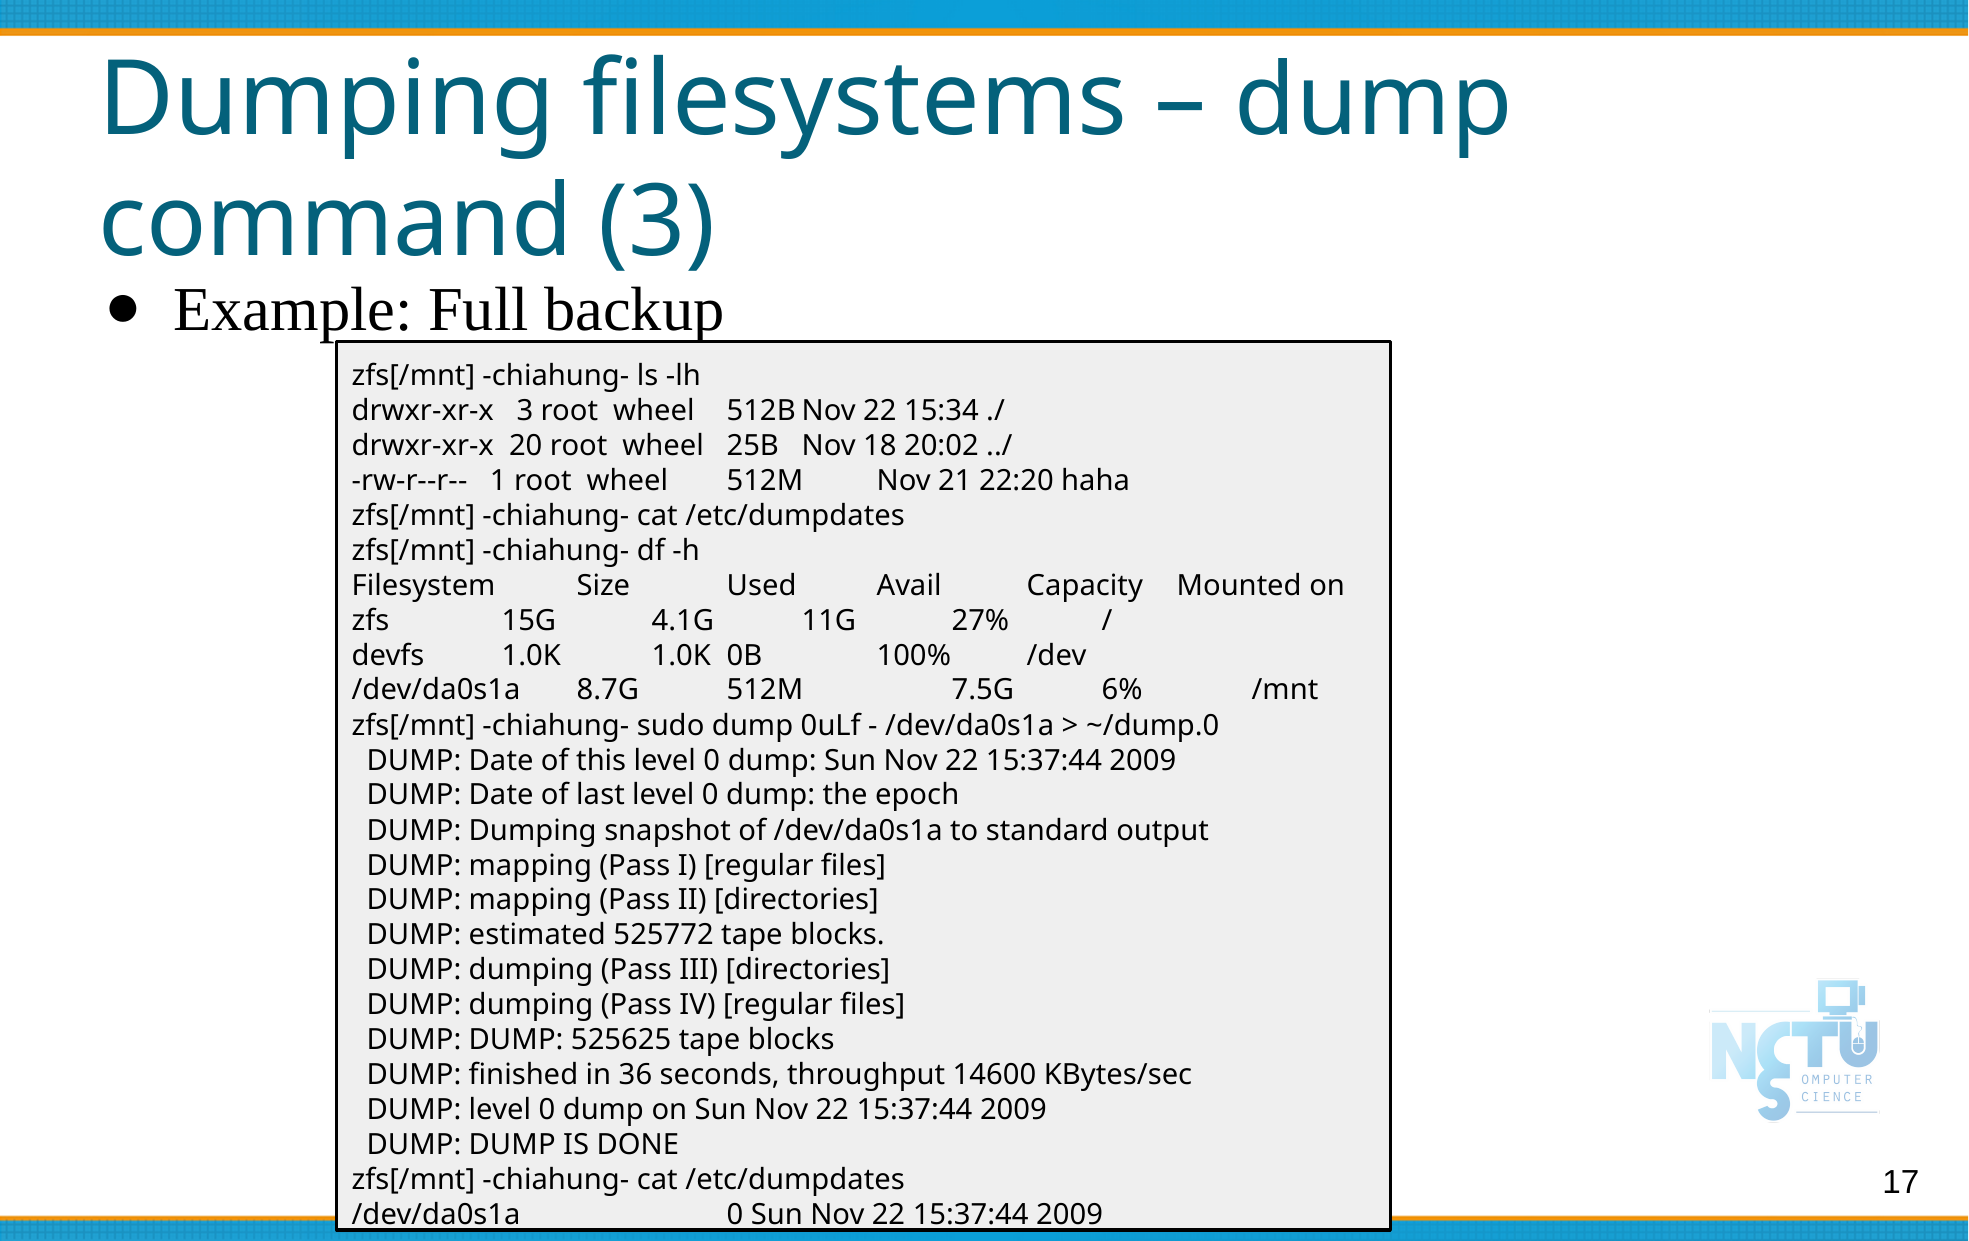

# Dumping filesystems – dump command (3)
Example: Full backup
zfs[/mnt] -chiahung- ls -lh
drwxr-xr-x 3 root wheel	512B	Nov 22 15:34 ./
drwxr-xr-x 20 root wheel	25B	Nov 18 20:02 ../
-rw-r--r-- 1 root wheel	512M	Nov 21 22:20 haha
zfs[/mnt] -chiahung- cat /etc/dumpdates
zfs[/mnt] -chiahung- df -h
Filesystem		Size		Used		Avail		Capacity	Mounted on
zfs 	15G		4.1G		11G		27%		/
devfs 	1.0K		1.0K 	0B		100%		/dev
/dev/da0s1a	8.7G		512M		7.5G		6%		/mnt
zfs[/mnt] -chiahung- sudo dump 0uLf - /dev/da0s1a > ~/dump.0
 DUMP: Date of this level 0 dump: Sun Nov 22 15:37:44 2009
 DUMP: Date of last level 0 dump: the epoch
 DUMP: Dumping snapshot of /dev/da0s1a to standard output
 DUMP: mapping (Pass I) [regular files]
 DUMP: mapping (Pass II) [directories]
 DUMP: estimated 525772 tape blocks.
 DUMP: dumping (Pass III) [directories]
 DUMP: dumping (Pass IV) [regular files]
 DUMP: DUMP: 525625 tape blocks
 DUMP: finished in 36 seconds, throughput 14600 KBytes/sec
 DUMP: level 0 dump on Sun Nov 22 15:37:44 2009
 DUMP: DUMP IS DONE
zfs[/mnt] -chiahung- cat /etc/dumpdates
/dev/da0s1a 	0 Sun Nov 22 15:37:44 2009